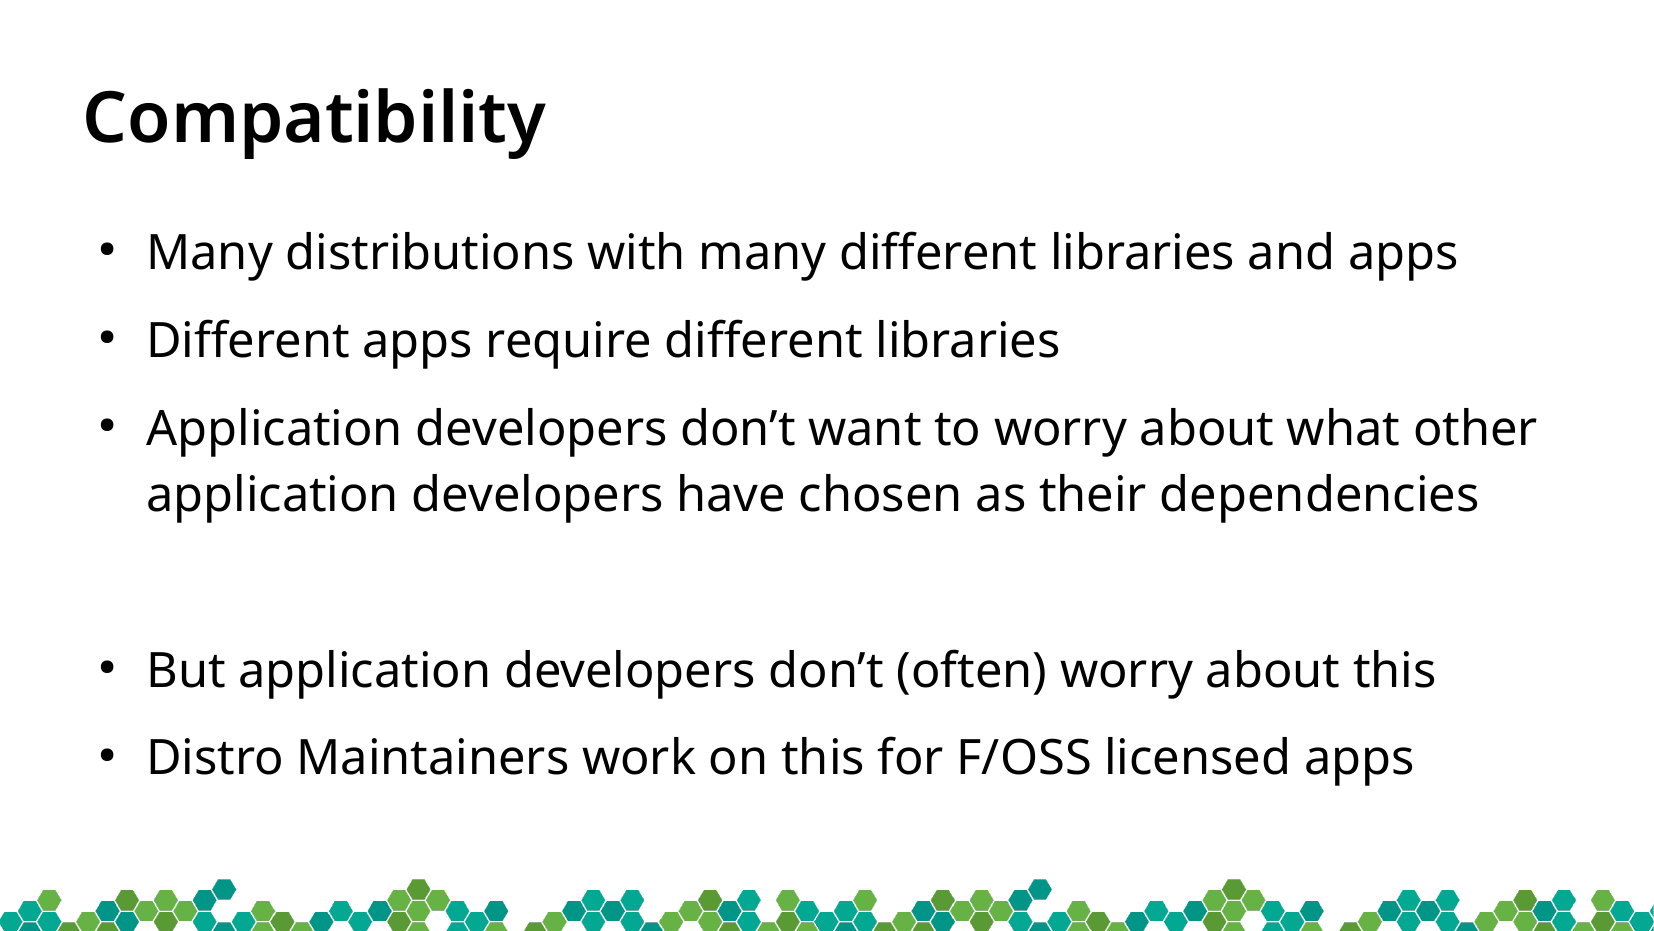

# Compatibility
Many distributions with many different libraries and apps
Different apps require different libraries
Application developers don’t want to worry about what other application developers have chosen as their dependencies
But application developers don’t (often) worry about this
Distro Maintainers work on this for F/OSS licensed apps